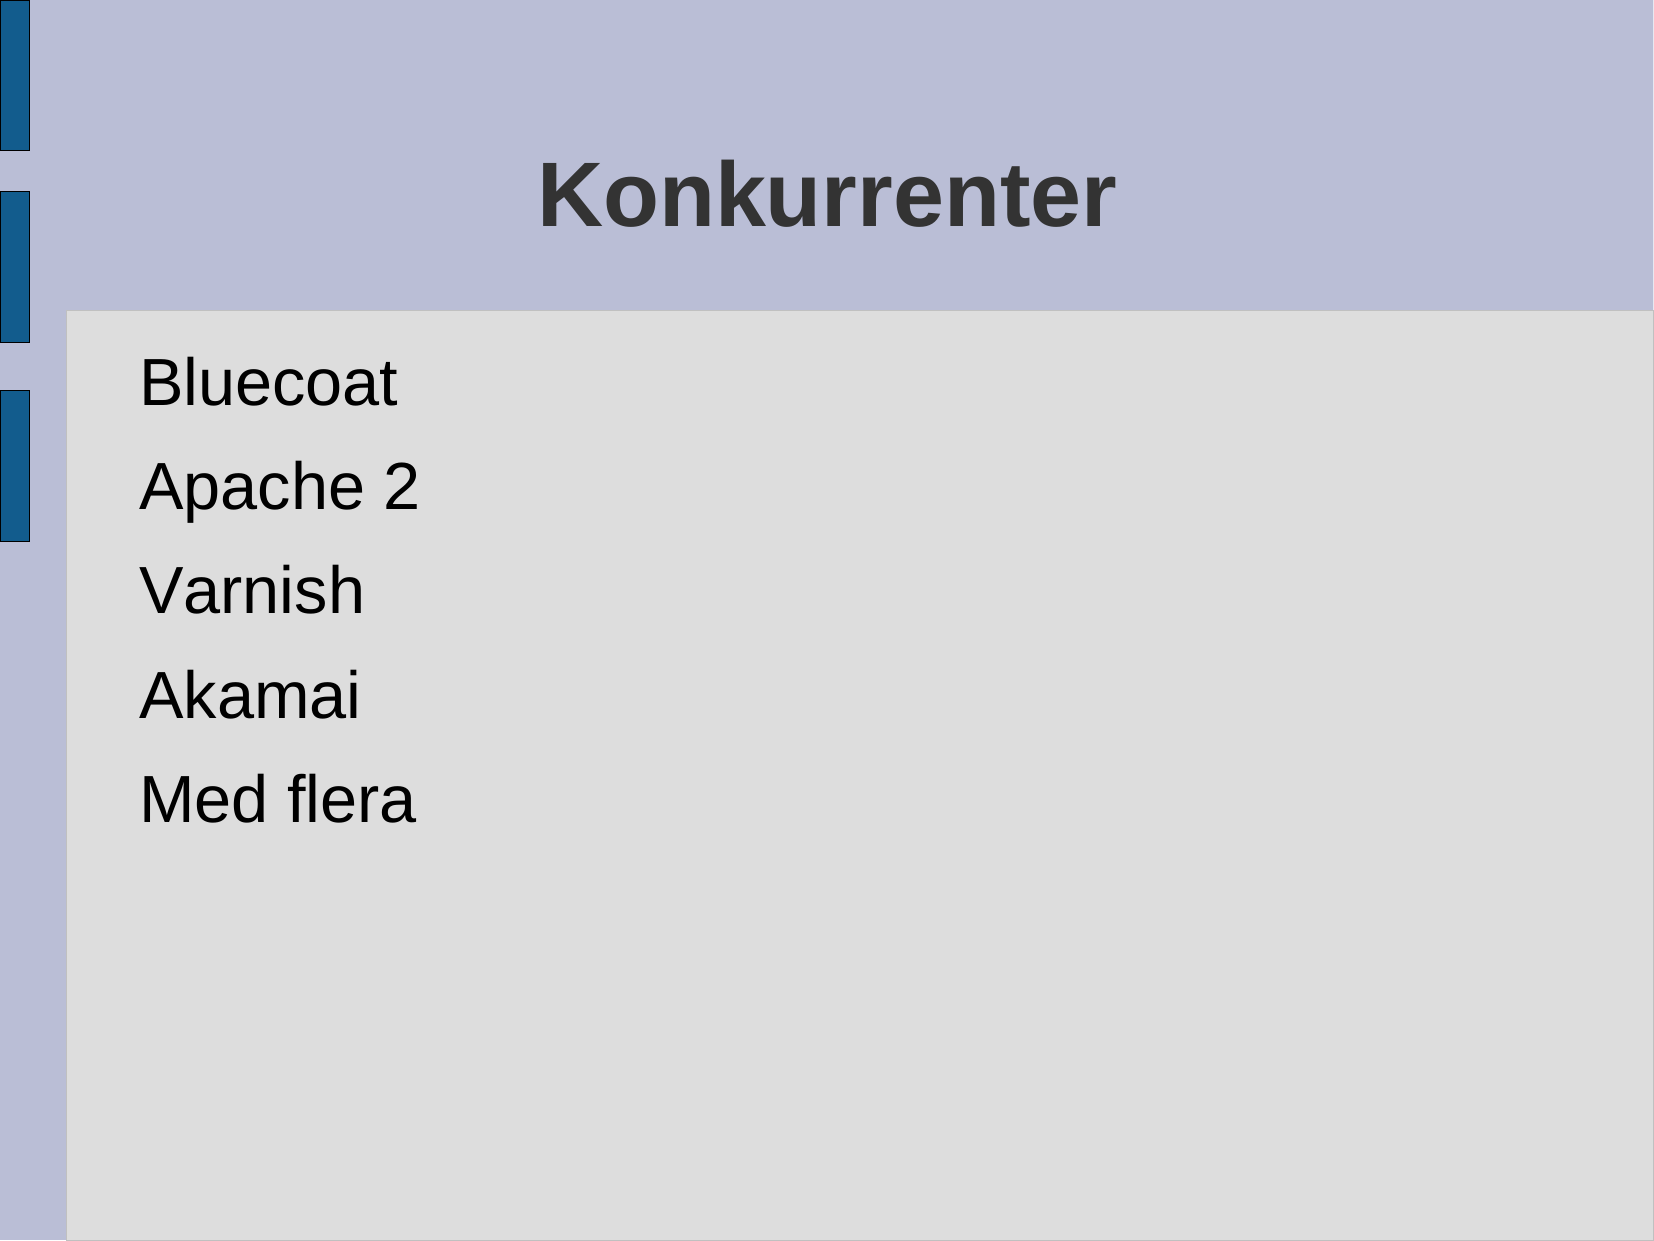

# Konkurrenter
Bluecoat
Apache 2
Varnish
Akamai
Med flera